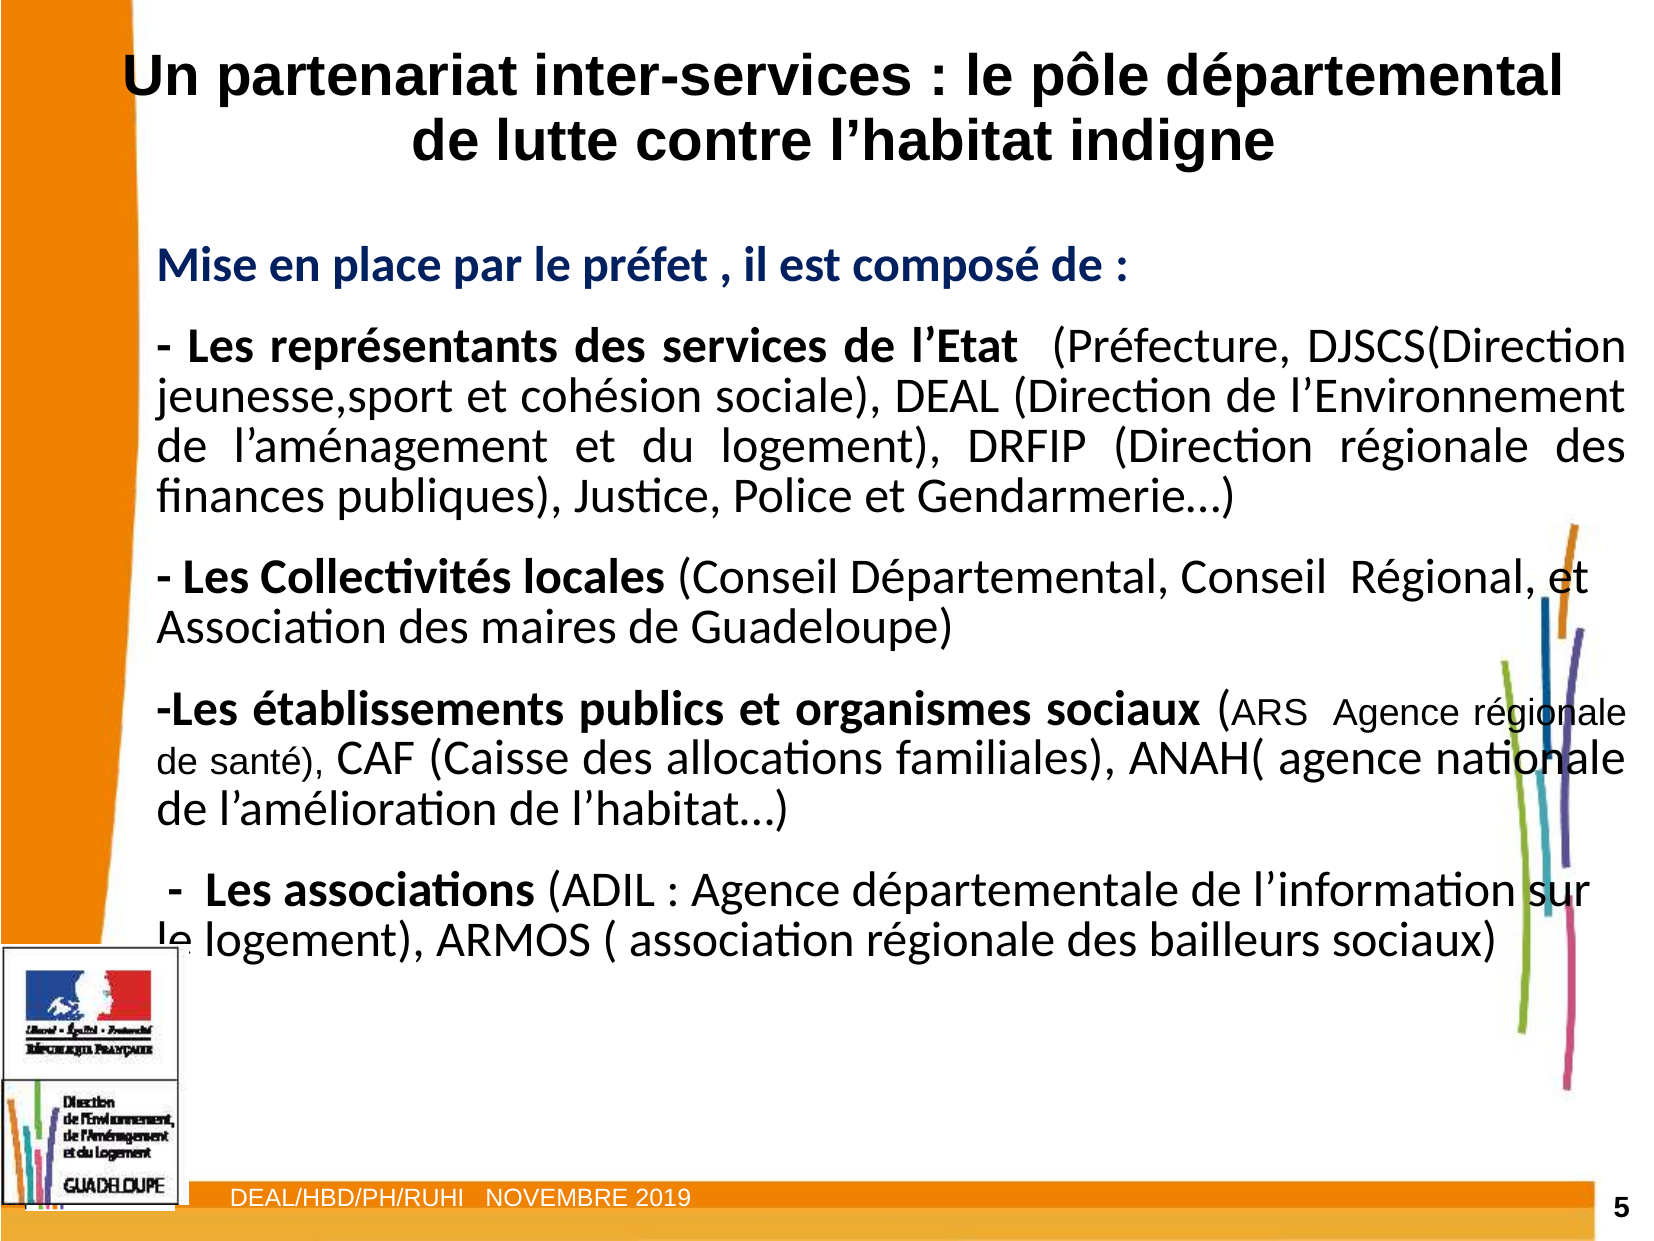

# Un partenariat inter-services : le pôle départemental de lutte contre l’habitat indigne
Mise en place par le préfet , il est composé de :
- Les représentants des services de l’Etat (Préfecture, DJSCS(Direction jeunesse,sport et cohésion sociale), DEAL (Direction de l’Environnement de l’aménagement et du logement), DRFIP (Direction régionale des finances publiques), Justice, Police et Gendarmerie…)
- Les Collectivités locales (Conseil Départemental, Conseil Régional, et Association des maires de Guadeloupe)
-Les établissements publics et organismes sociaux (ARS Agence régionale de santé), CAF (Caisse des allocations familiales), ANAH( agence nationale de l’amélioration de l’habitat…)
 - Les associations (ADIL : Agence départementale de l’information sur le logement), ARMOS ( association régionale des bailleurs sociaux)
 DEAL/HBD/PH/RUHI NOVEMBRE 2019
5